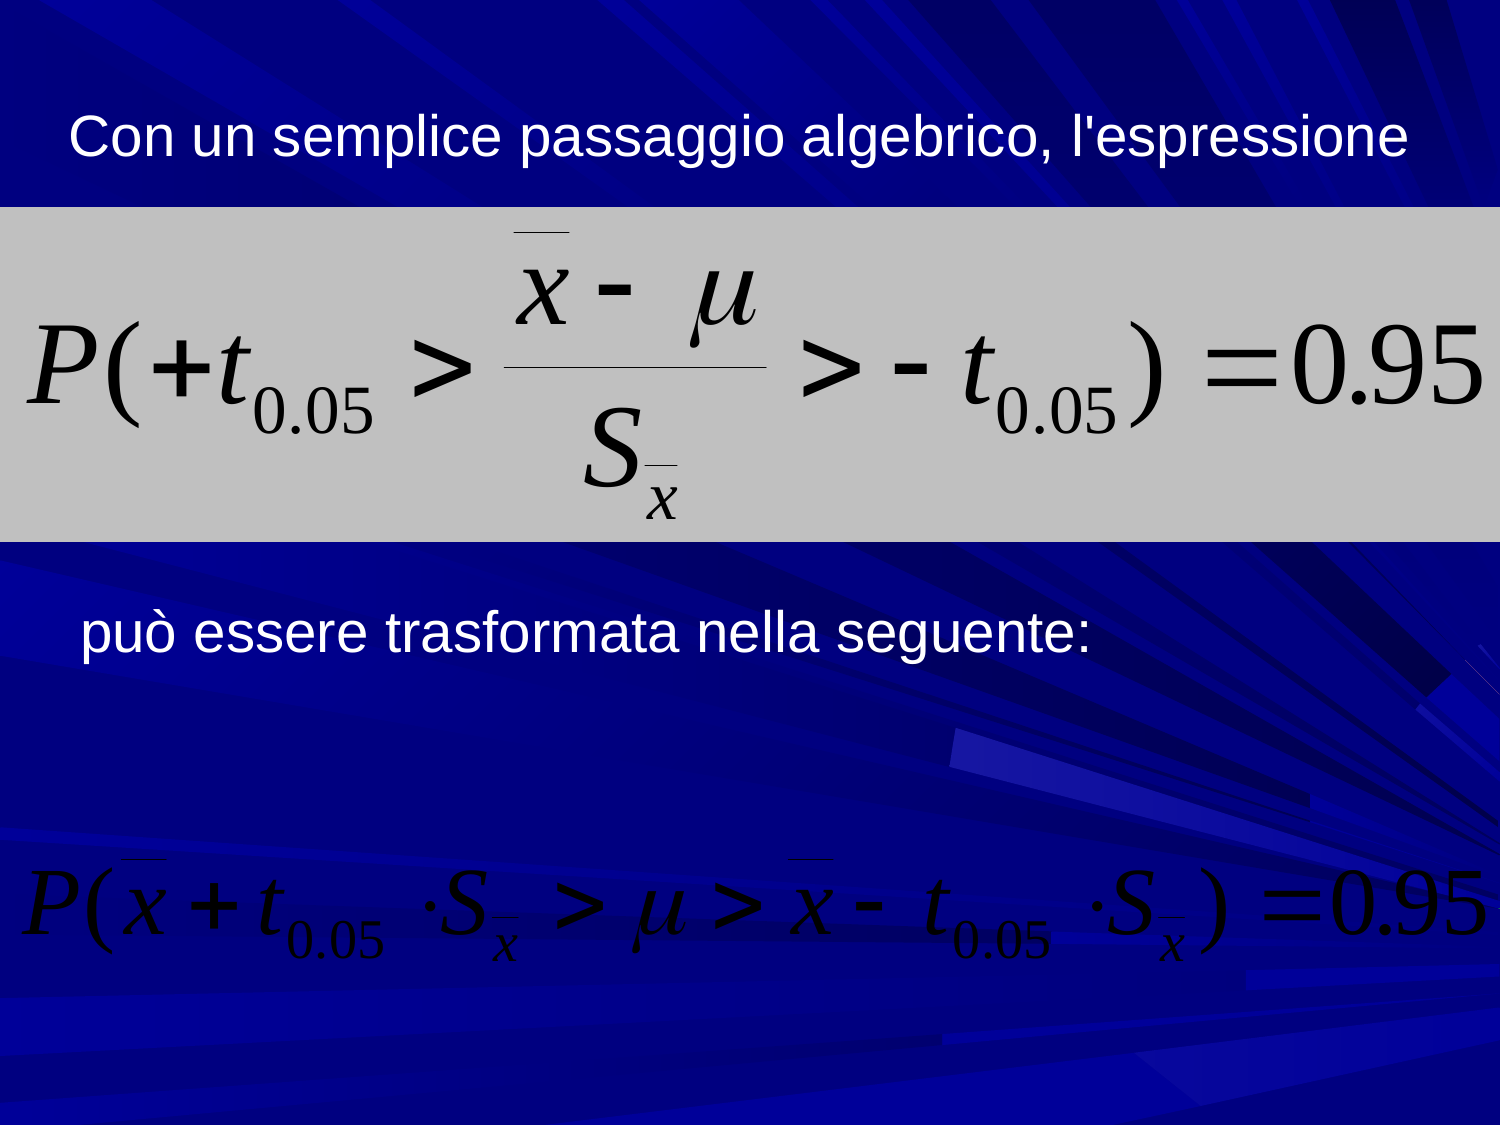

Con un semplice passaggio algebrico, l'espressione
può essere trasformata nella seguente: